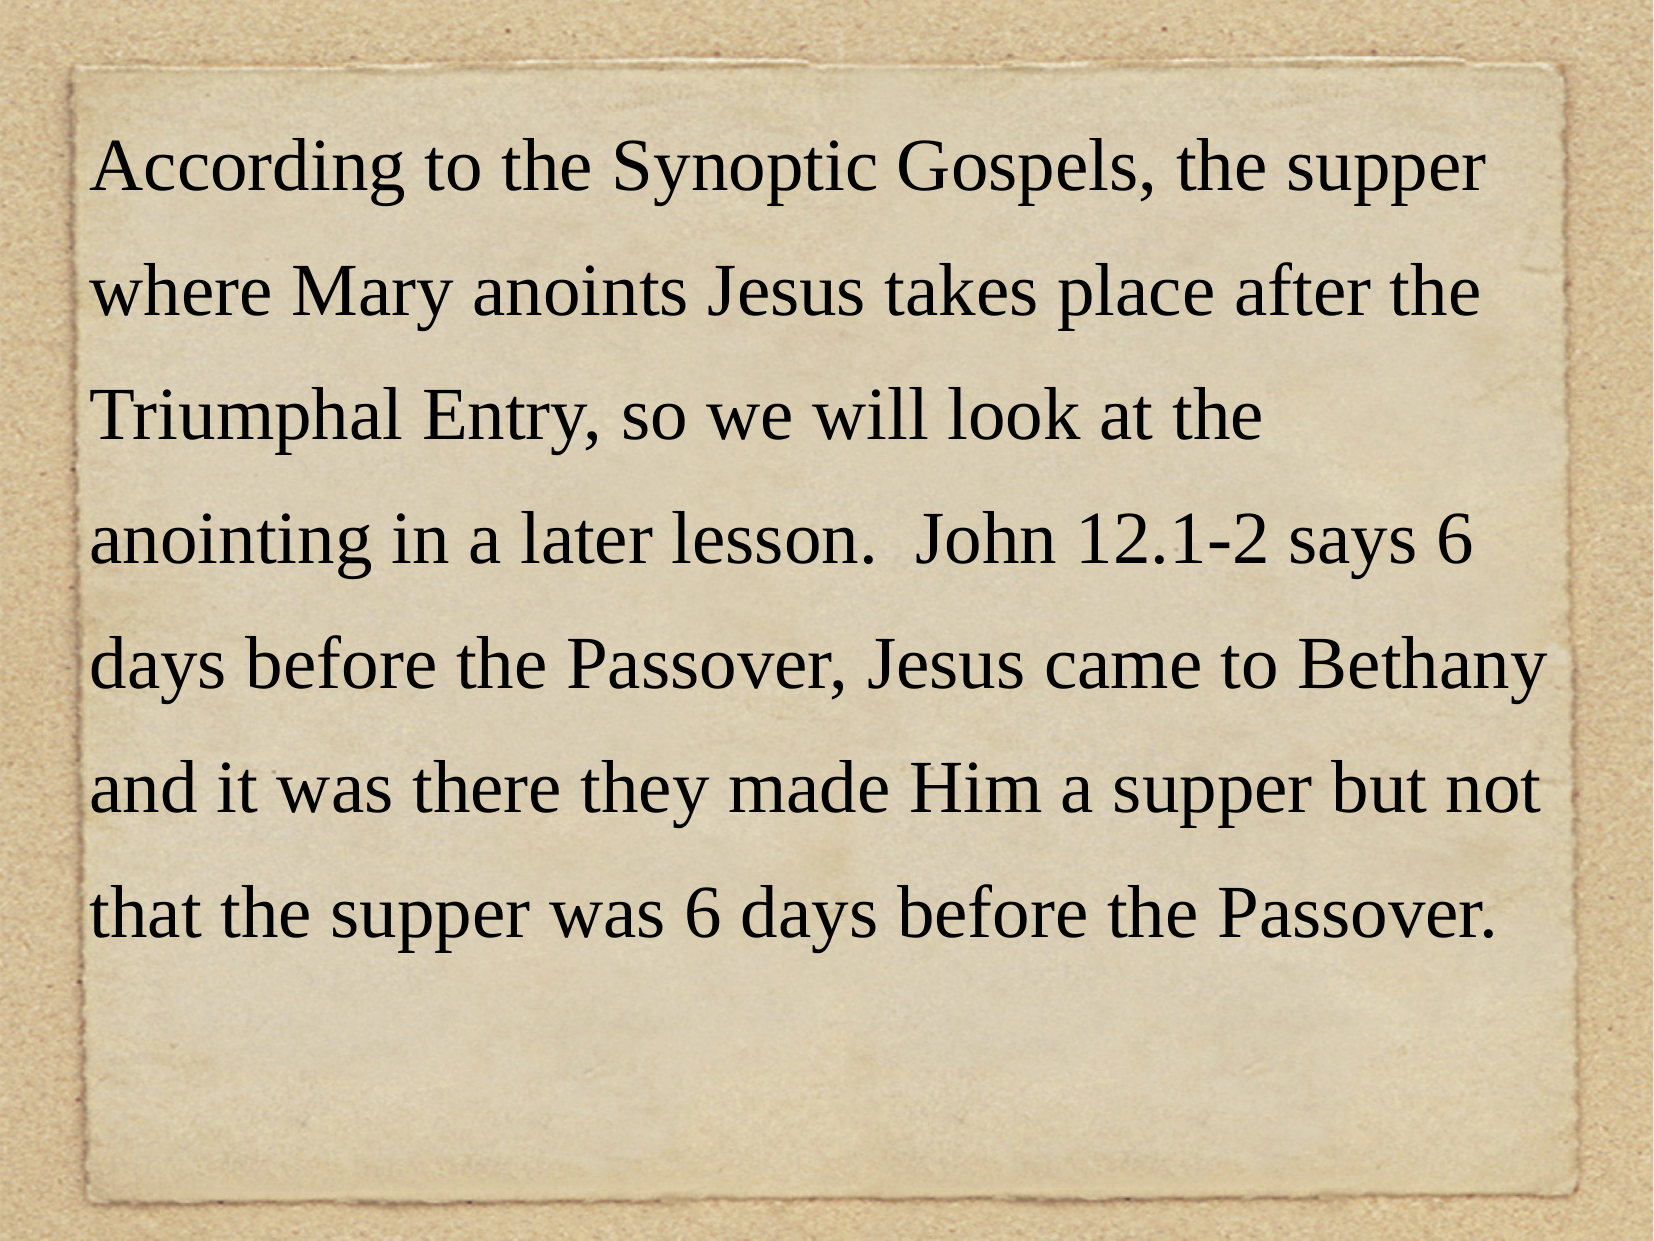

According to the Synoptic Gospels, the supper where Mary anoints Jesus takes place after the Triumphal Entry, so we will look at the anointing in a later lesson. John 12.1-2 says 6 days before the Passover, Jesus came to Bethany and it was there they made Him a supper but not that the supper was 6 days before the Passover.